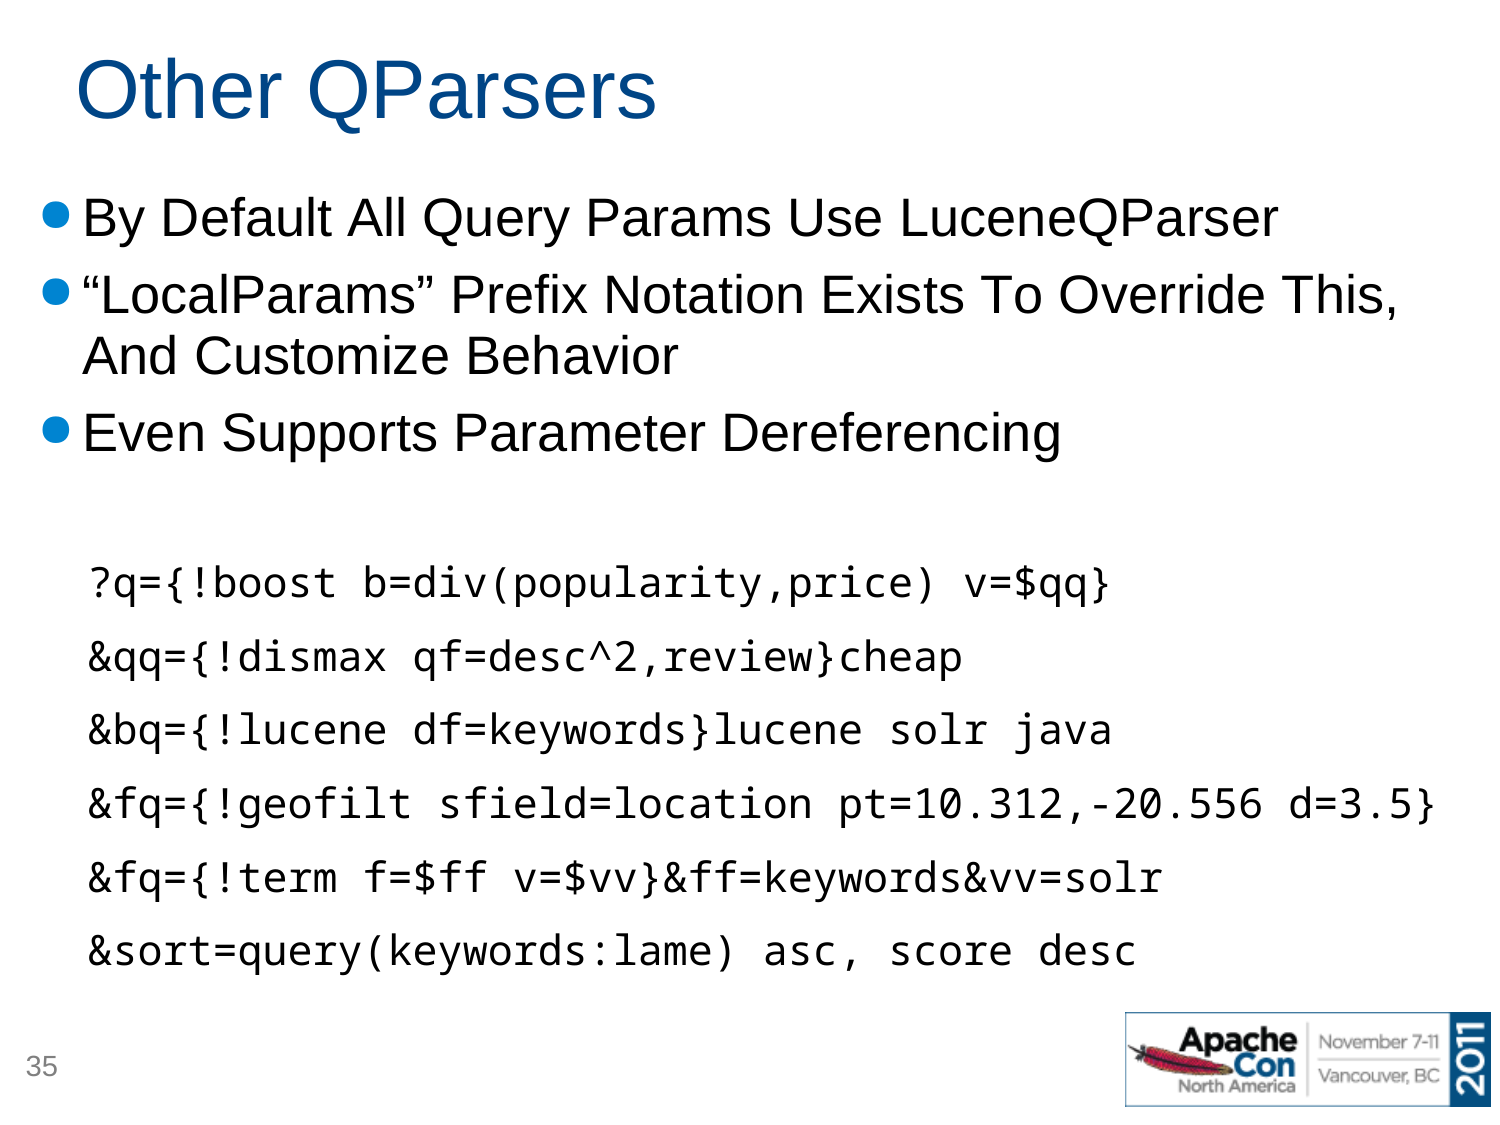

# Other QParsers
By Default All Query Params Use LuceneQParser
“LocalParams” Prefix Notation Exists To Override This, And Customize Behavior
Even Supports Parameter Dereferencing
 ?q={!boost b=div(popularity,price) v=$qq}
 &qq={!dismax qf=desc^2,review}cheap
 &bq={!lucene df=keywords}lucene solr java
 &fq={!geofilt sfield=location pt=10.312,-20.556 d=3.5}
 &fq={!term f=$ff v=$vv}&ff=keywords&vv=solr
 &sort=query(keywords:lame) asc, score desc
35